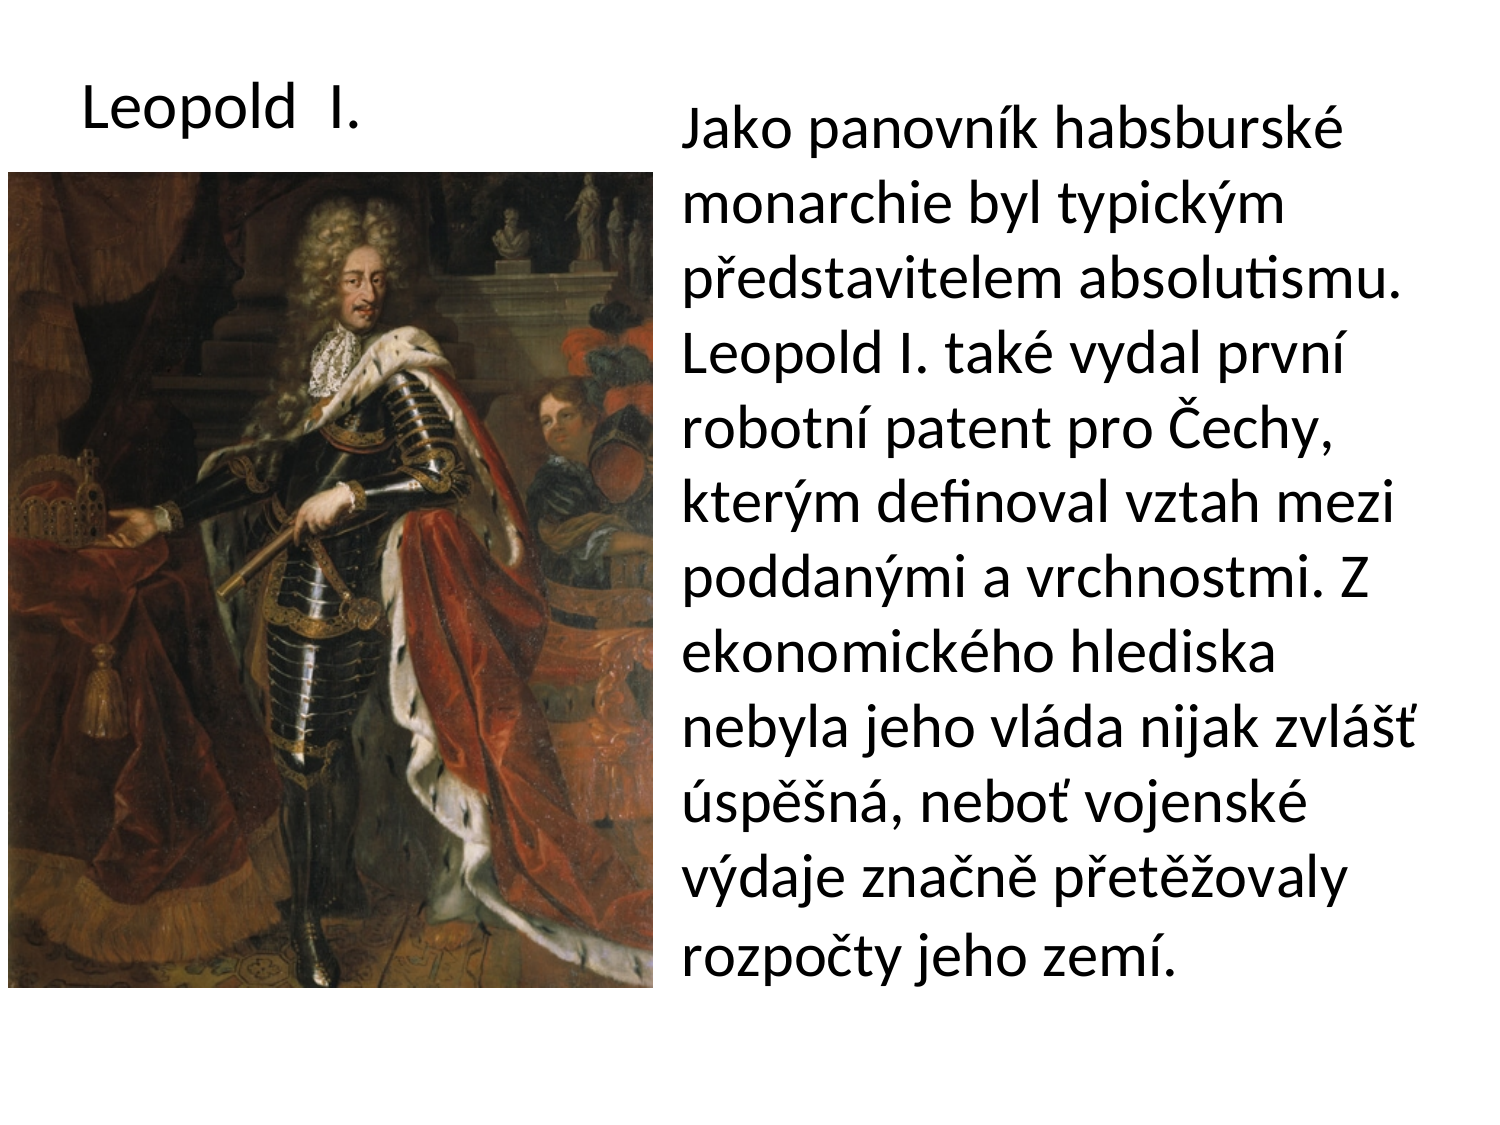

Leopold I.
Jako panovník habsburské monarchie byl typickým představitelem absolutismu. Leopold I. také vydal první robotní patent pro Čechy, kterým definoval vztah mezi poddanými a vrchnostmi. Z ekonomického hlediska
nebyla jeho vláda nijak zvlášť úspěšná, neboť vojenské výdaje značně přetěžovaly rozpočty jeho zemí.